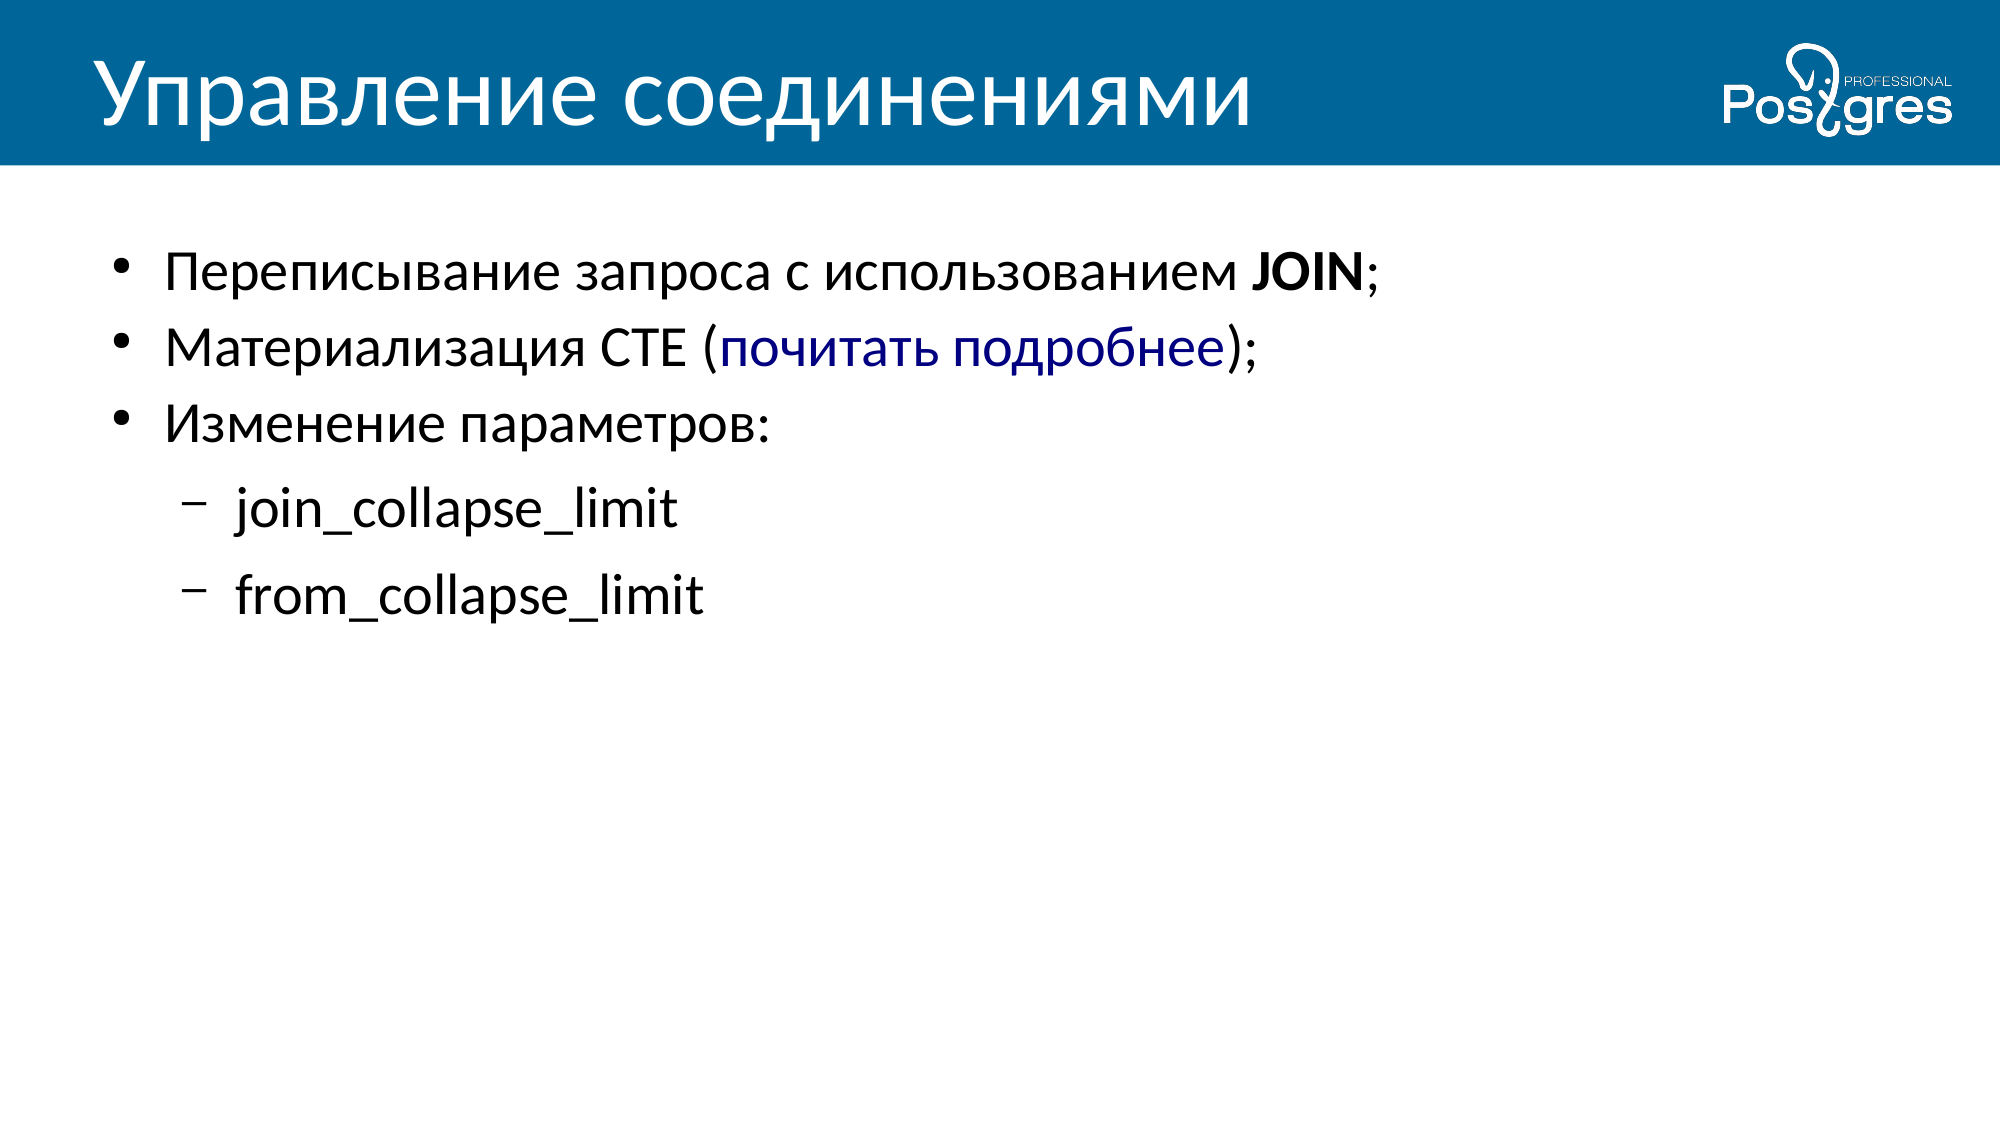

# Управление соединениями
Переписывание запроса с использованием JOIN;
Материализация CTE (почитать подробнее);
Изменение параметров:
join_collapse_limit
from_collapse_limit